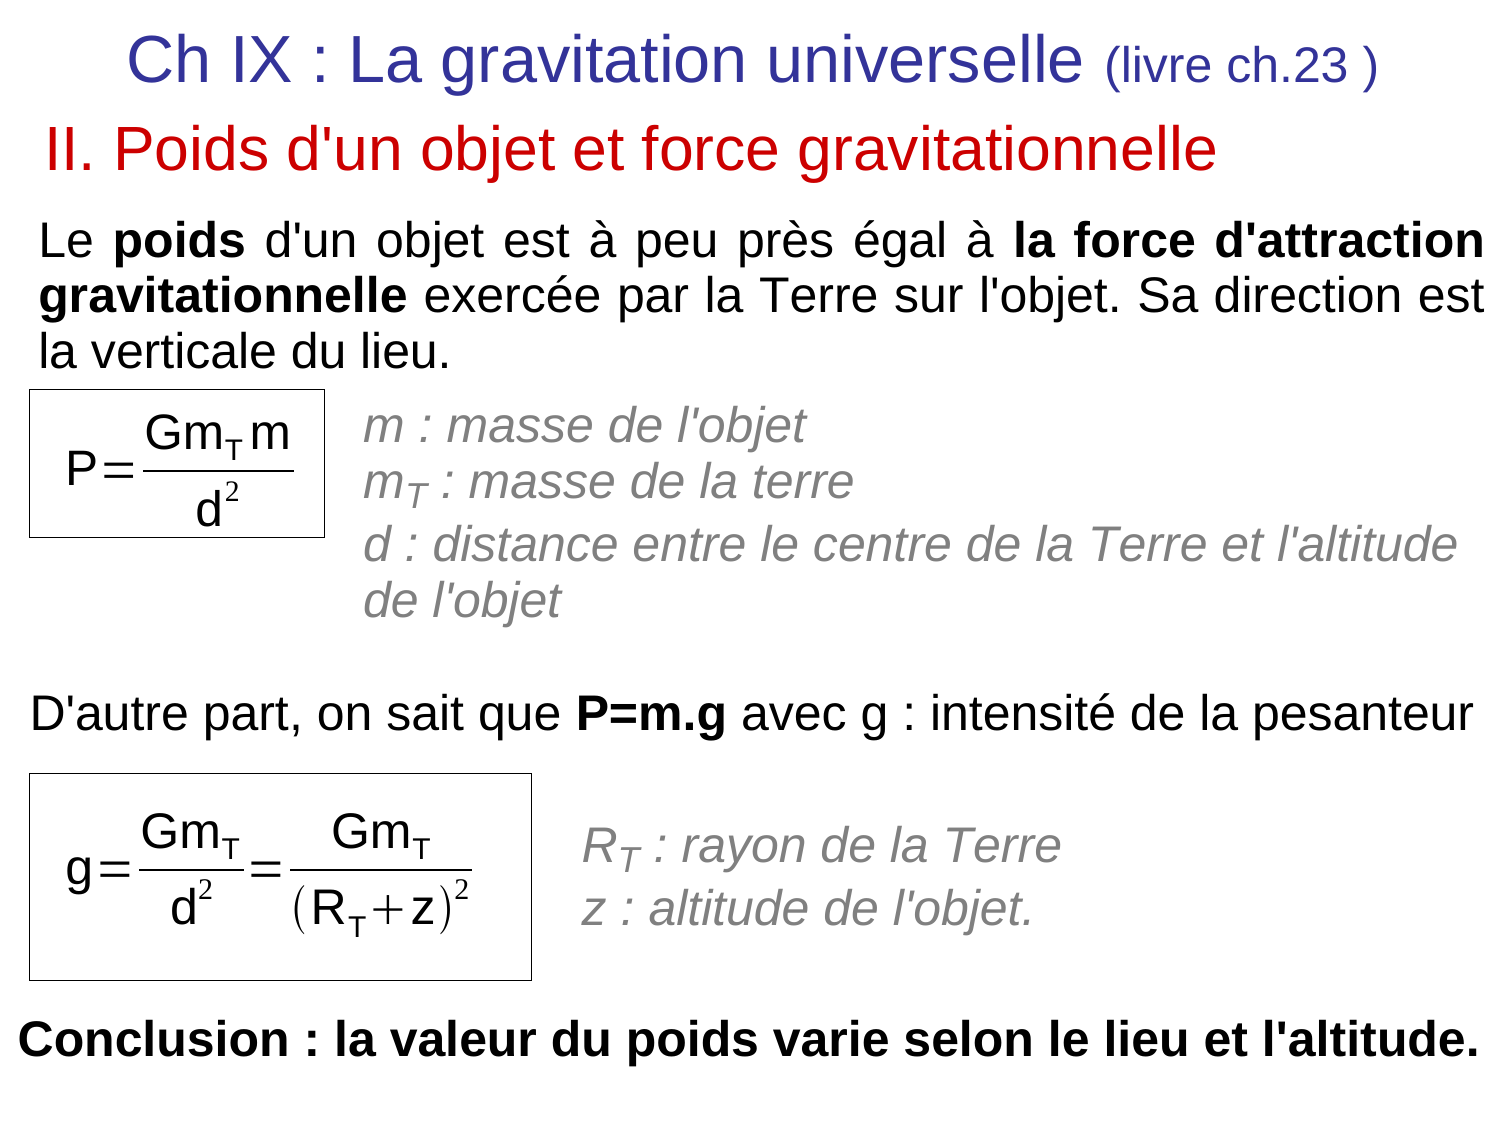

# Ch IX : La gravitation universelle (livre ch.23 )
II. Poids d'un objet et force gravitationnelle
Le poids d'un objet est à peu près égal à la force d'attraction gravitationnelle exercée par la Terre sur l'objet. Sa direction est la verticale du lieu.
m : masse de l'objet
mT : masse de la terre
d : distance entre le centre de la Terre et l'altitude de l'objet
D'autre part, on sait que P=m.g avec g : intensité de la pesanteur
RT : rayon de la Terre
z : altitude de l'objet.
Conclusion : la valeur du poids varie selon le lieu et l'altitude.